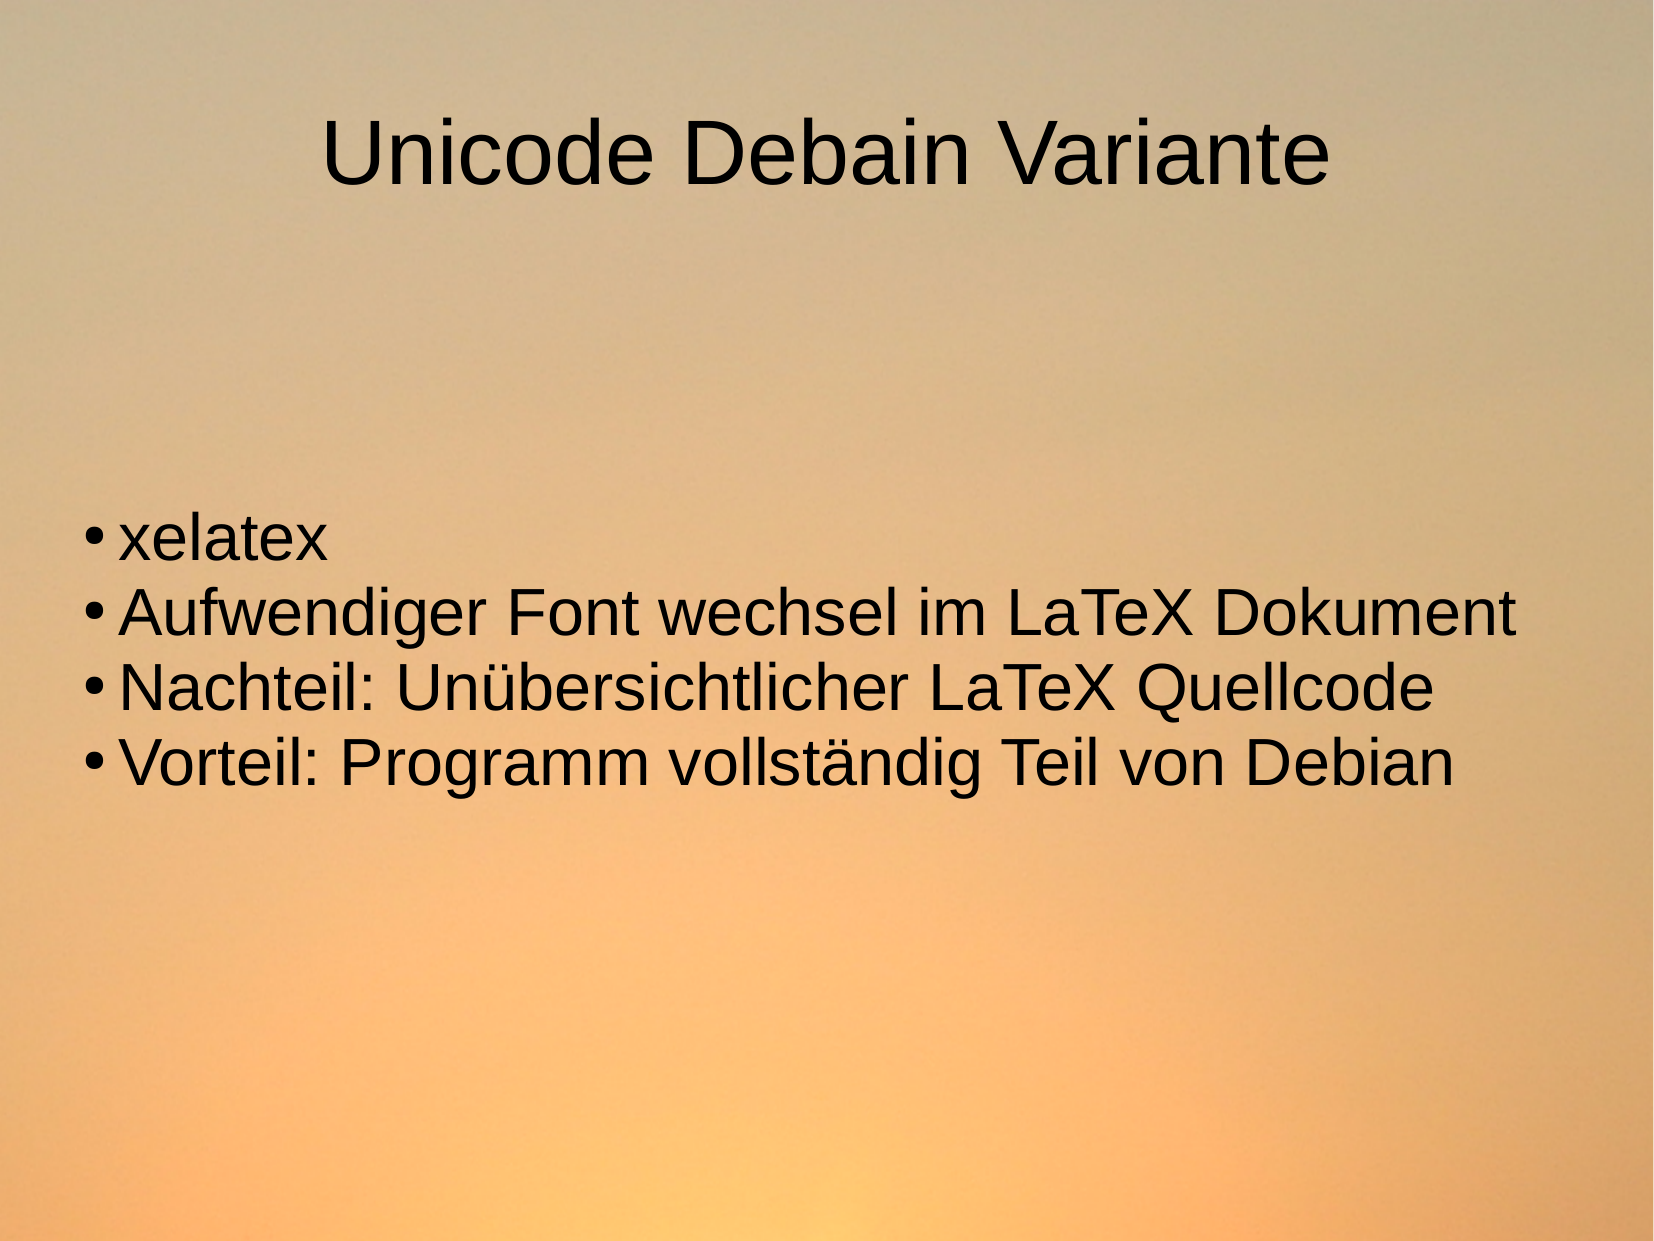

# Unicode Debain Variante
xelatex
Aufwendiger Font wechsel im LaTeX Dokument
Nachteil: Unübersichtlicher LaTeX Quellcode
Vorteil: Programm vollständig Teil von Debian